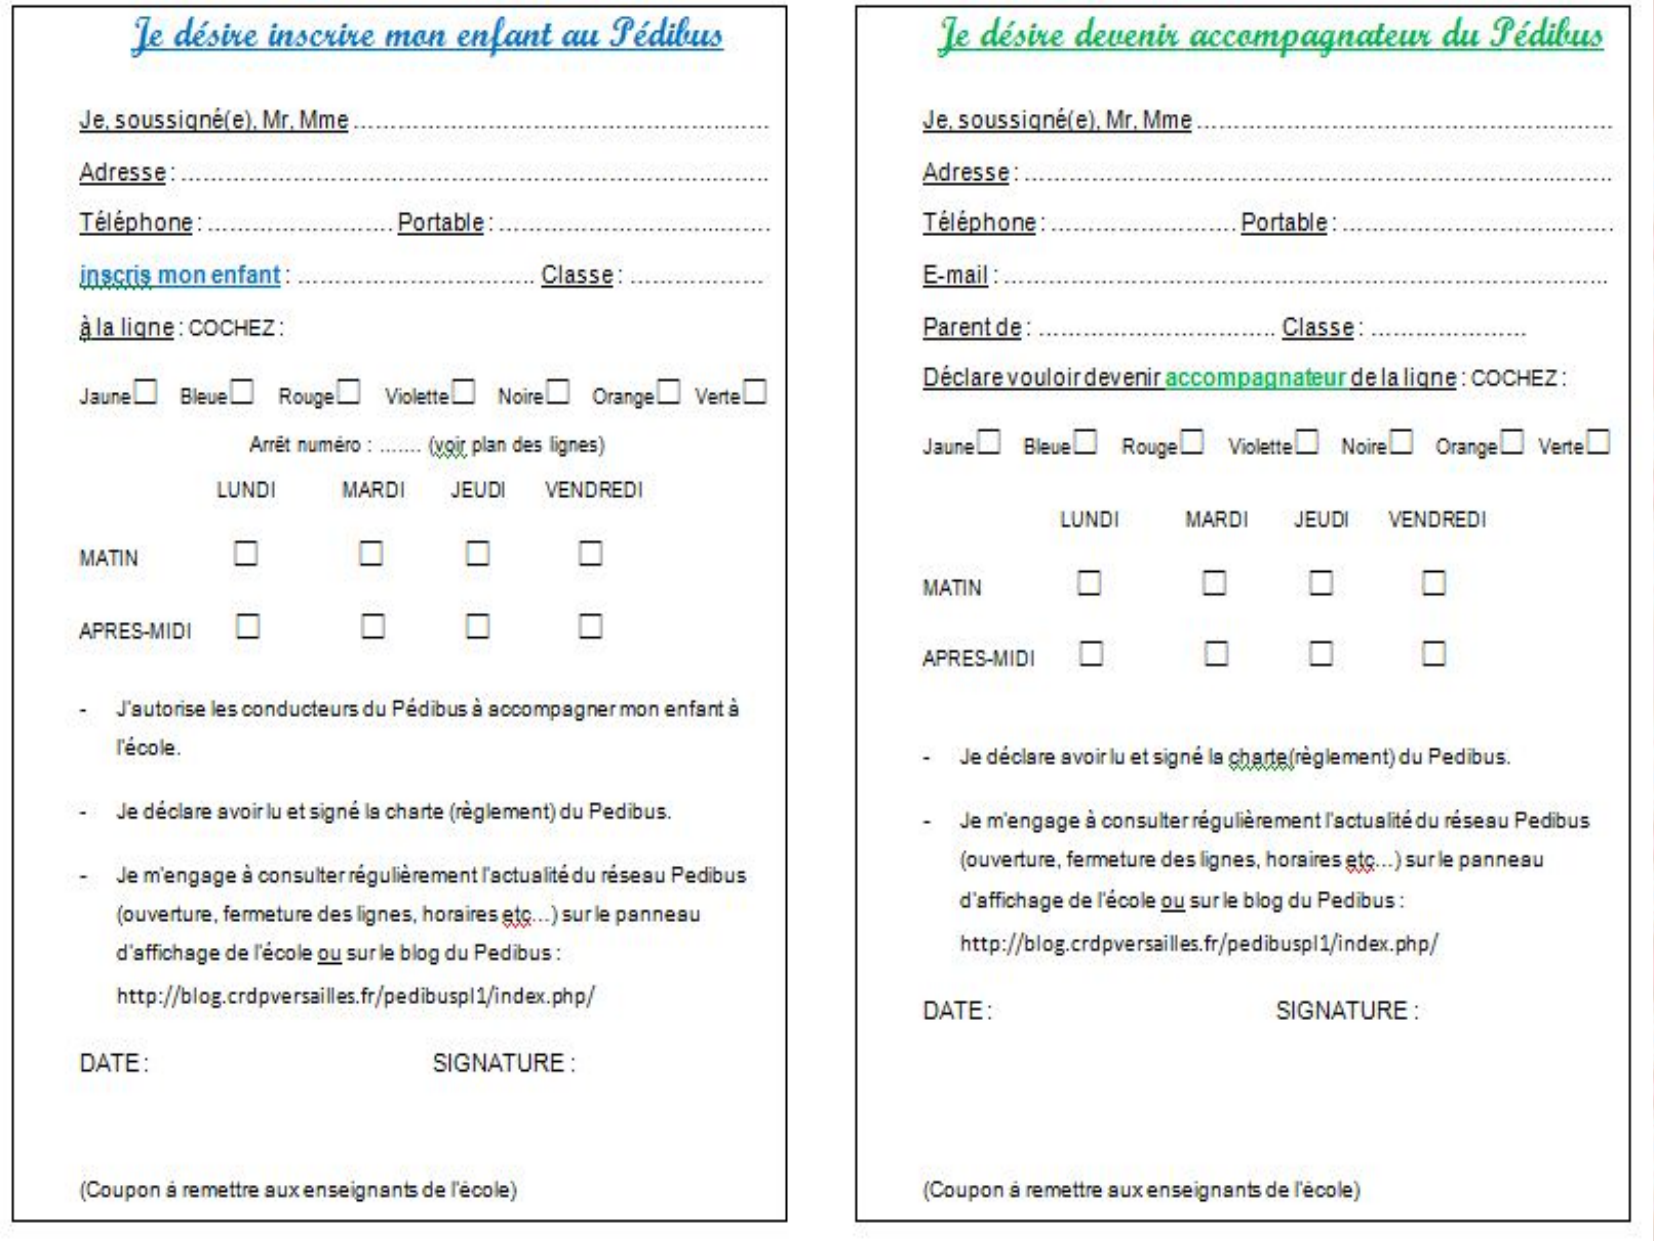

# 7) INSCRIPTIONS ELEVES et ACCOMPAGNATEURS
 2 solutions ↓ ↓ A L'ECOLE SUR LE SITE
 en remplissant une en imprimant soi-même fiche d'inscription sa fiche d'inscription
 et en la remettant et en la remettant
 aux enseignants. aux enseignants.